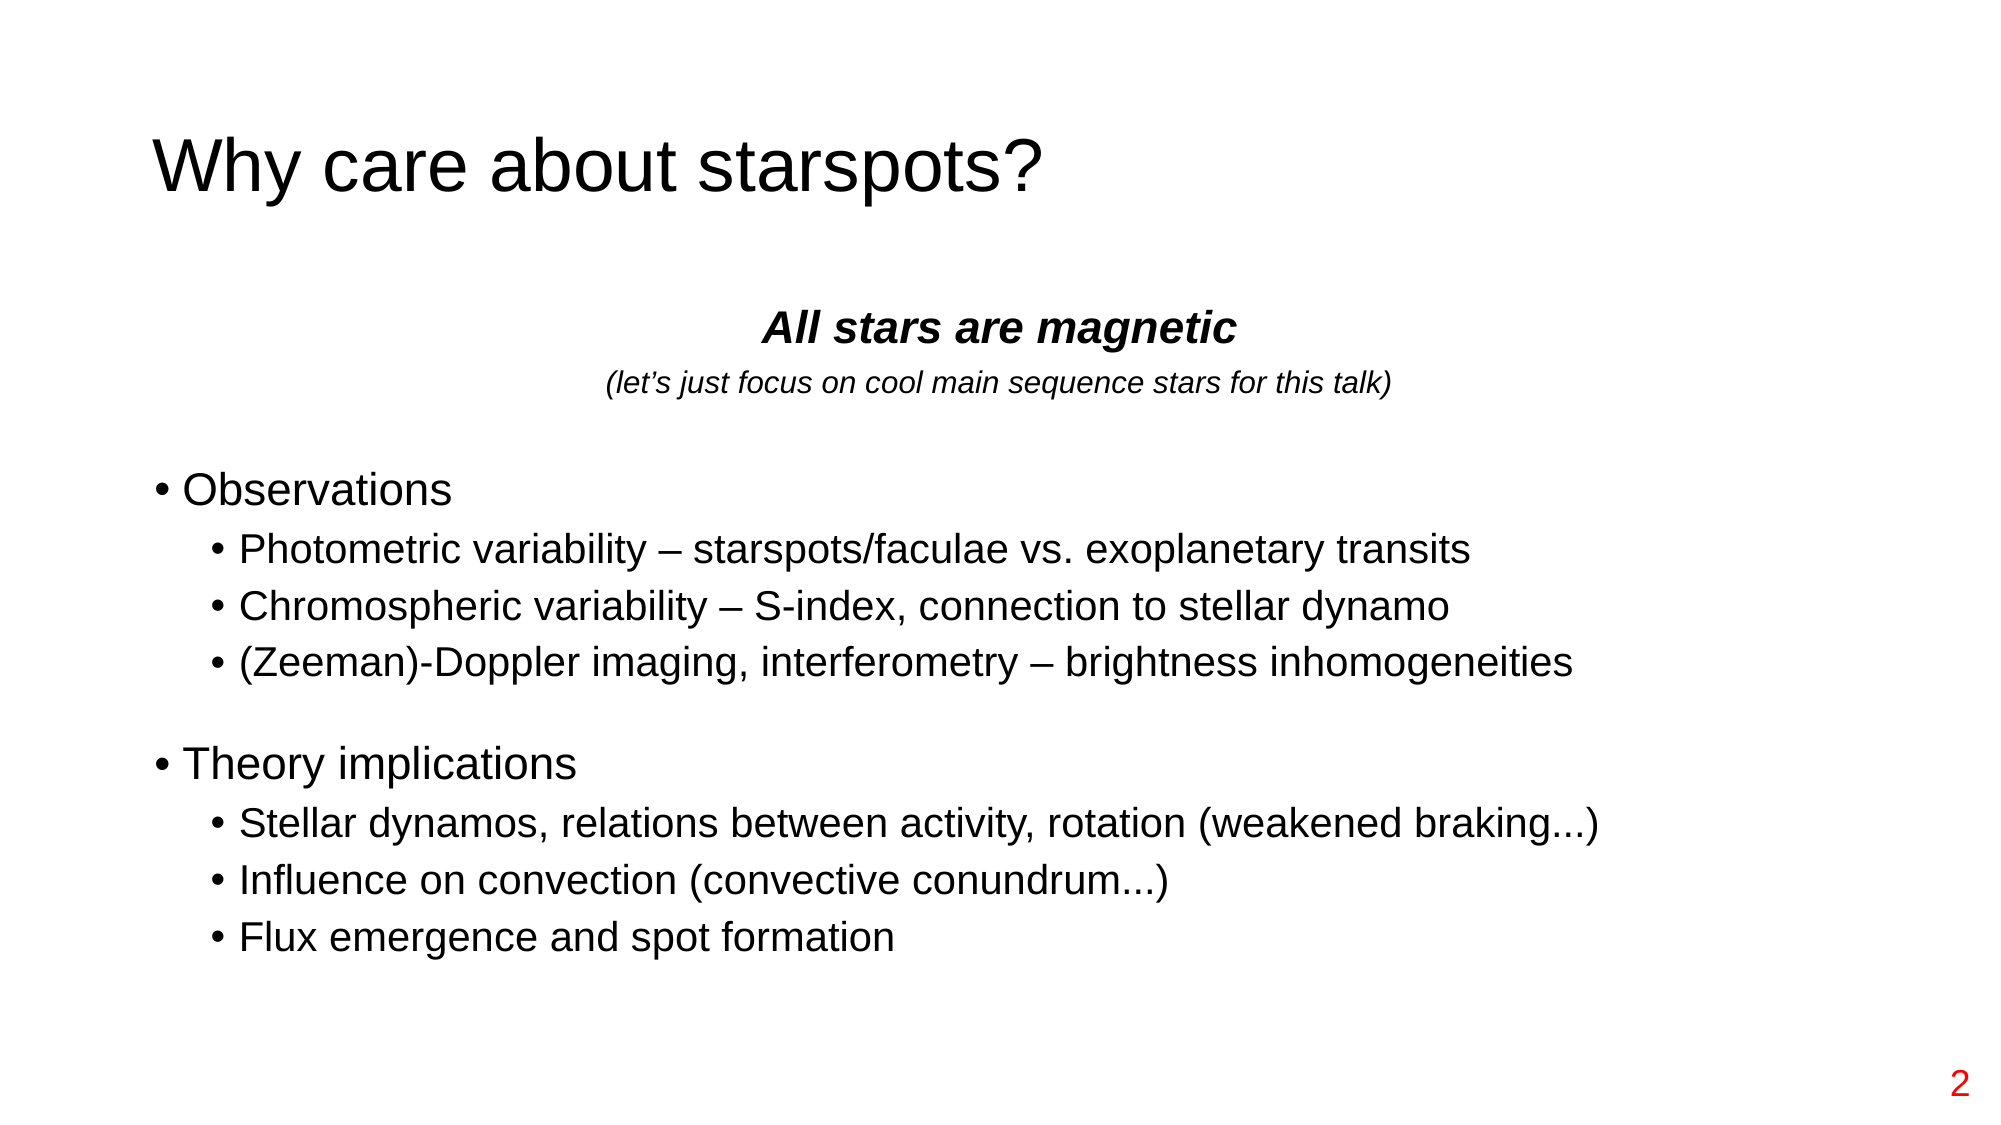

Why care about starspots?
All stars are magnetic
(let’s just focus on cool main sequence stars for this talk)
Observations
Photometric variability – starspots/faculae vs. exoplanetary transits
Chromospheric variability – S-index, connection to stellar dynamo
(Zeeman)-Doppler imaging, interferometry – brightness inhomogeneities
Theory implications
Stellar dynamos, relations between activity, rotation (weakened braking...)
Influence on convection (convective conundrum...)
Flux emergence and spot formation